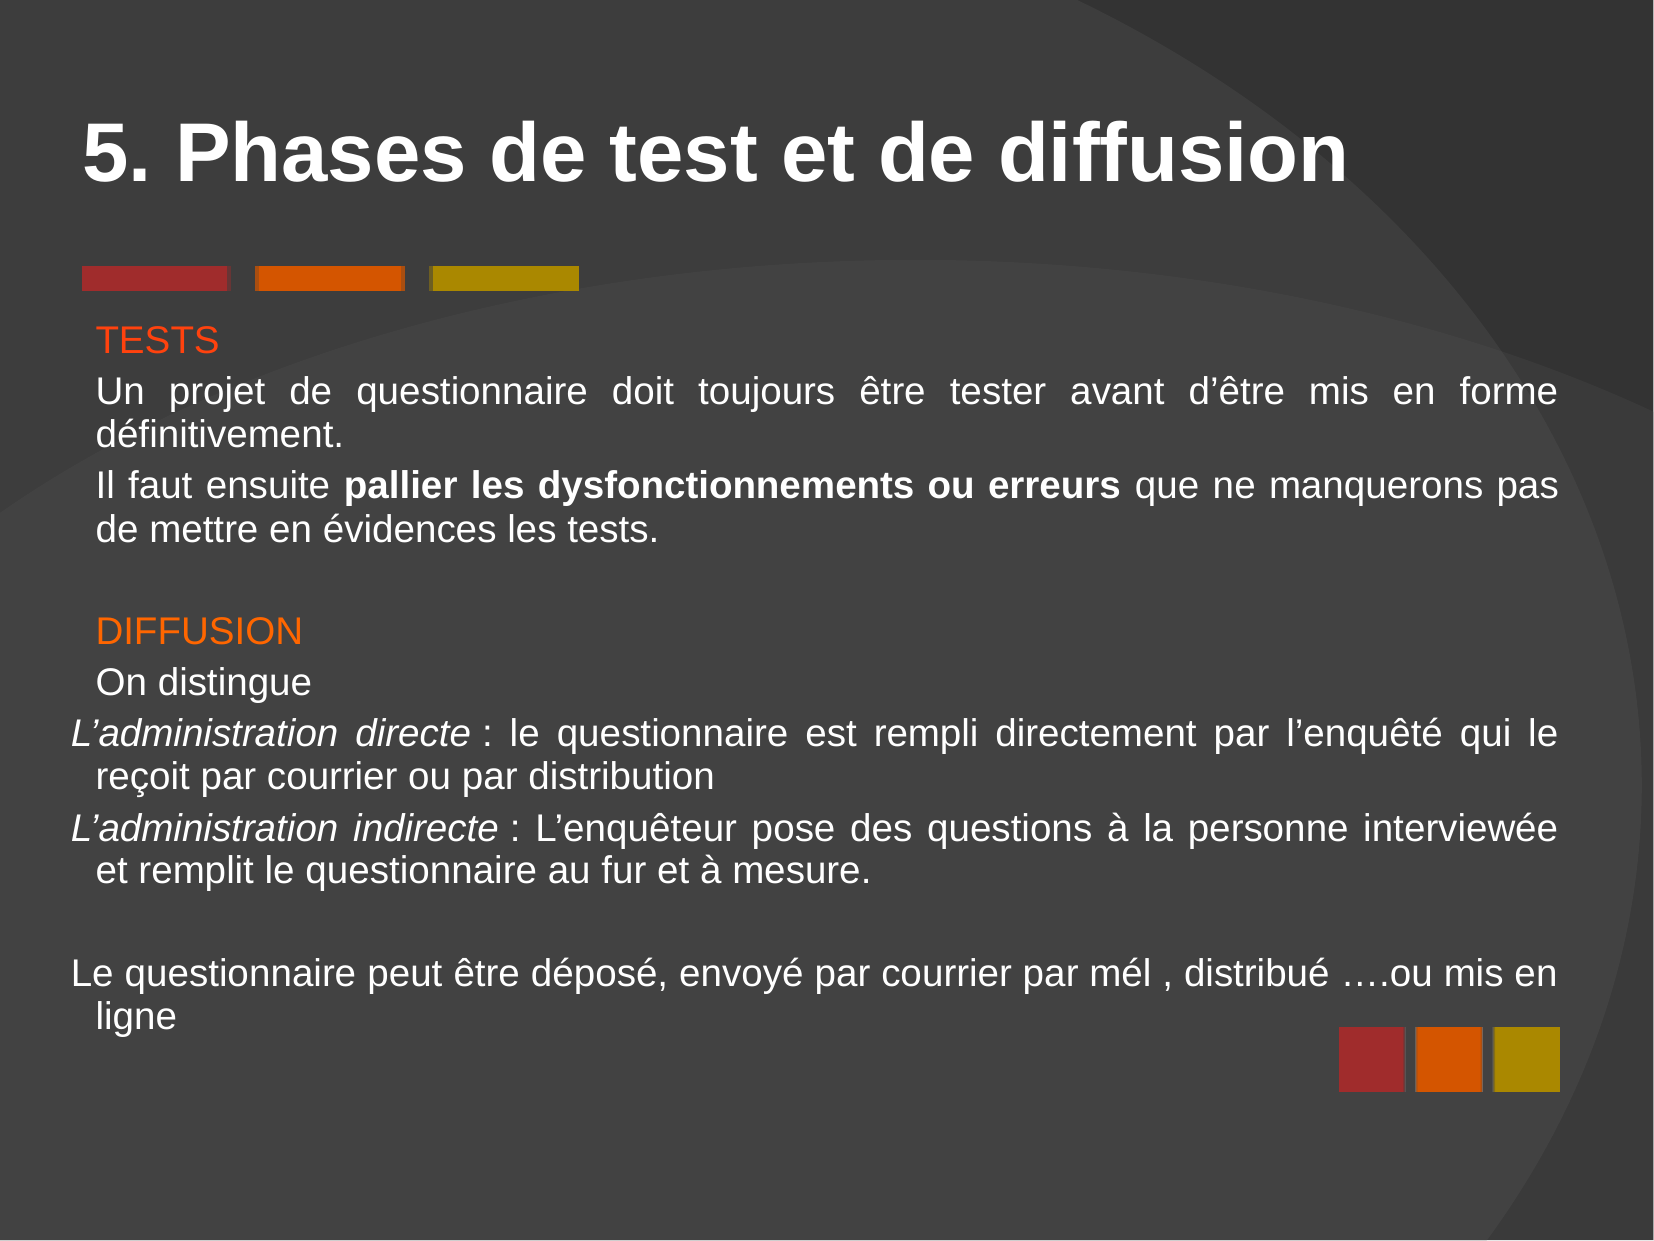

# 5. Phases de test et de diffusion
TESTS
Un projet de questionnaire doit toujours être tester avant d’être mis en forme définitivement.
Il faut ensuite pallier les dysfonctionnements ou erreurs que ne manquerons pas de mettre en évidences les tests.
DIFFUSION
On distingue
L’administration directe : le questionnaire est rempli directement par l’enquêté qui le reçoit par courrier ou par distribution
L’administration indirecte : L’enquêteur pose des questions à la personne interviewée et remplit le questionnaire au fur et à mesure.
Le questionnaire peut être déposé, envoyé par courrier par mél , distribué ….ou mis en ligne